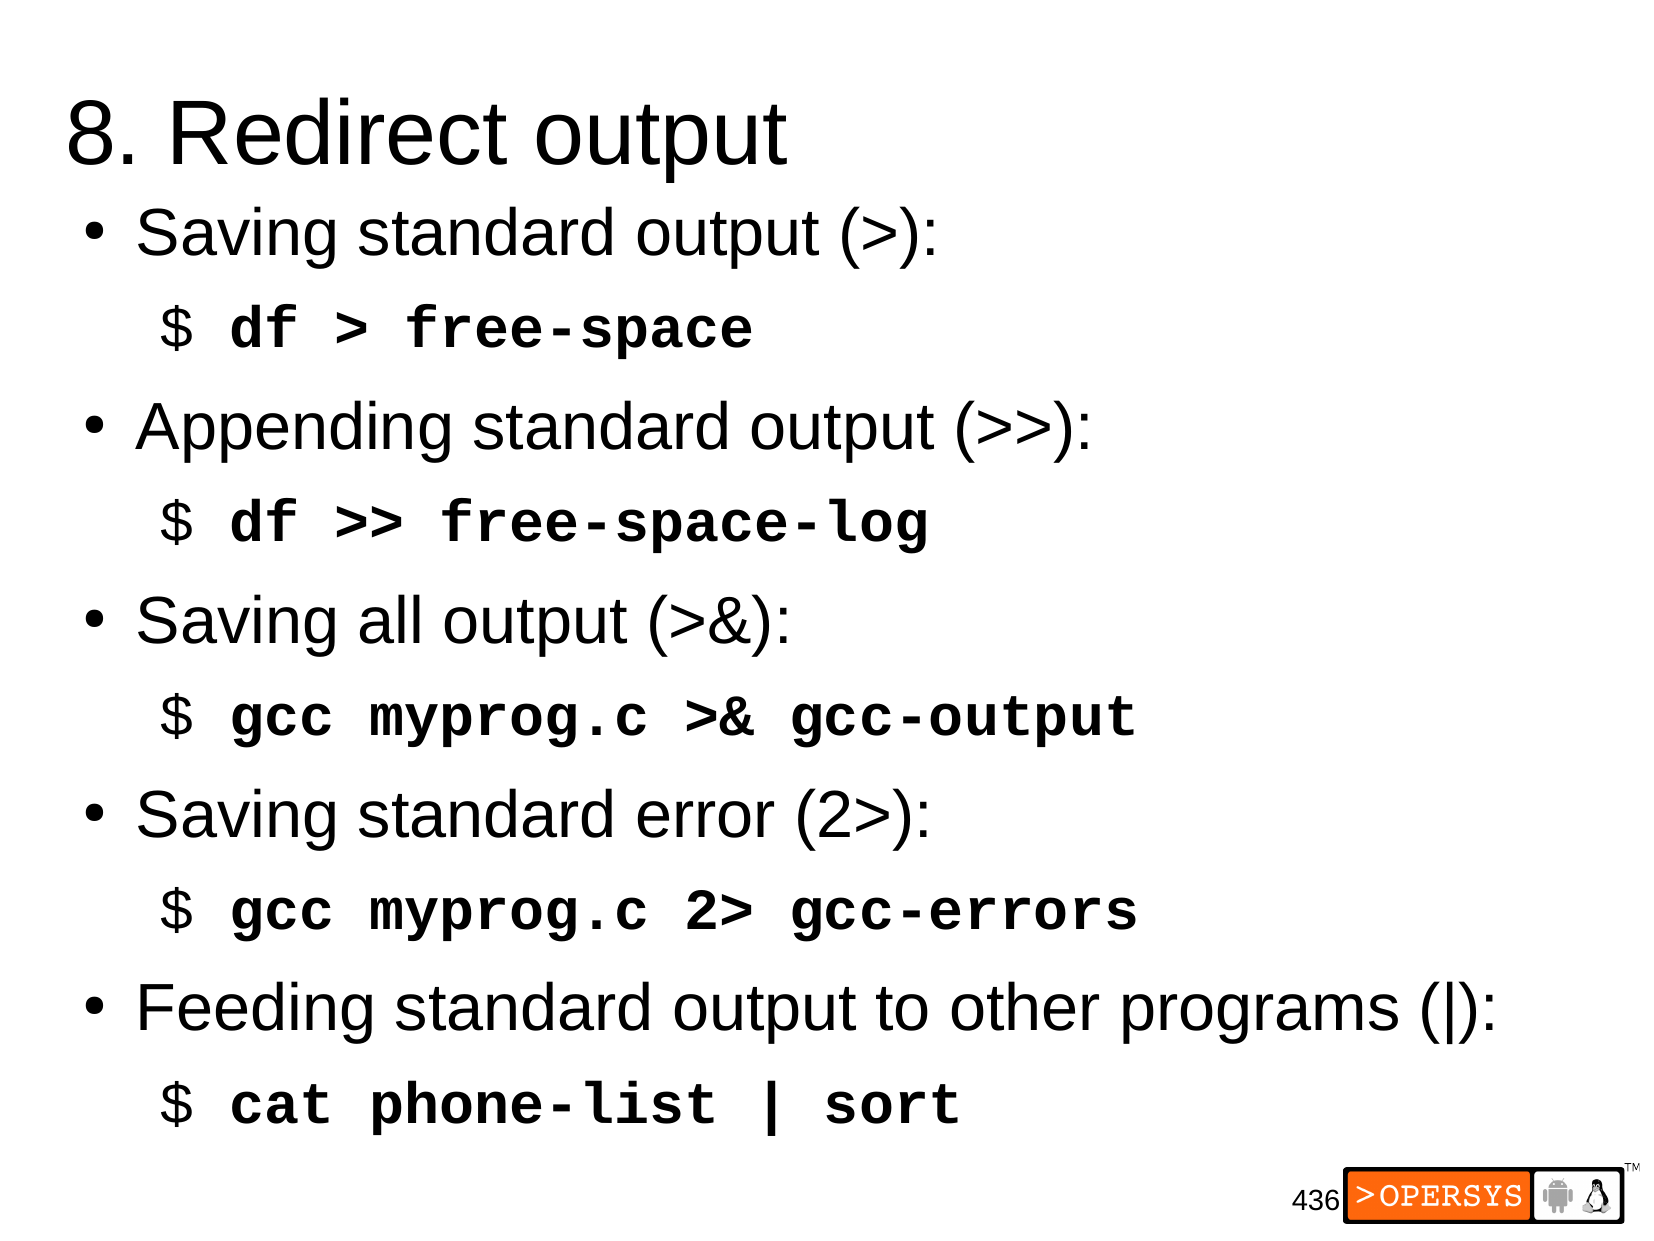

# 8. Redirect output
Saving standard output (>):
$ df > free-space
Appending standard output (>>):
$ df >> free-space-log
Saving all output (>&):
$ gcc myprog.c >& gcc-output
Saving standard error (2>):
$ gcc myprog.c 2> gcc-errors
Feeding standard output to other programs (|):
$ cat phone-list | sort